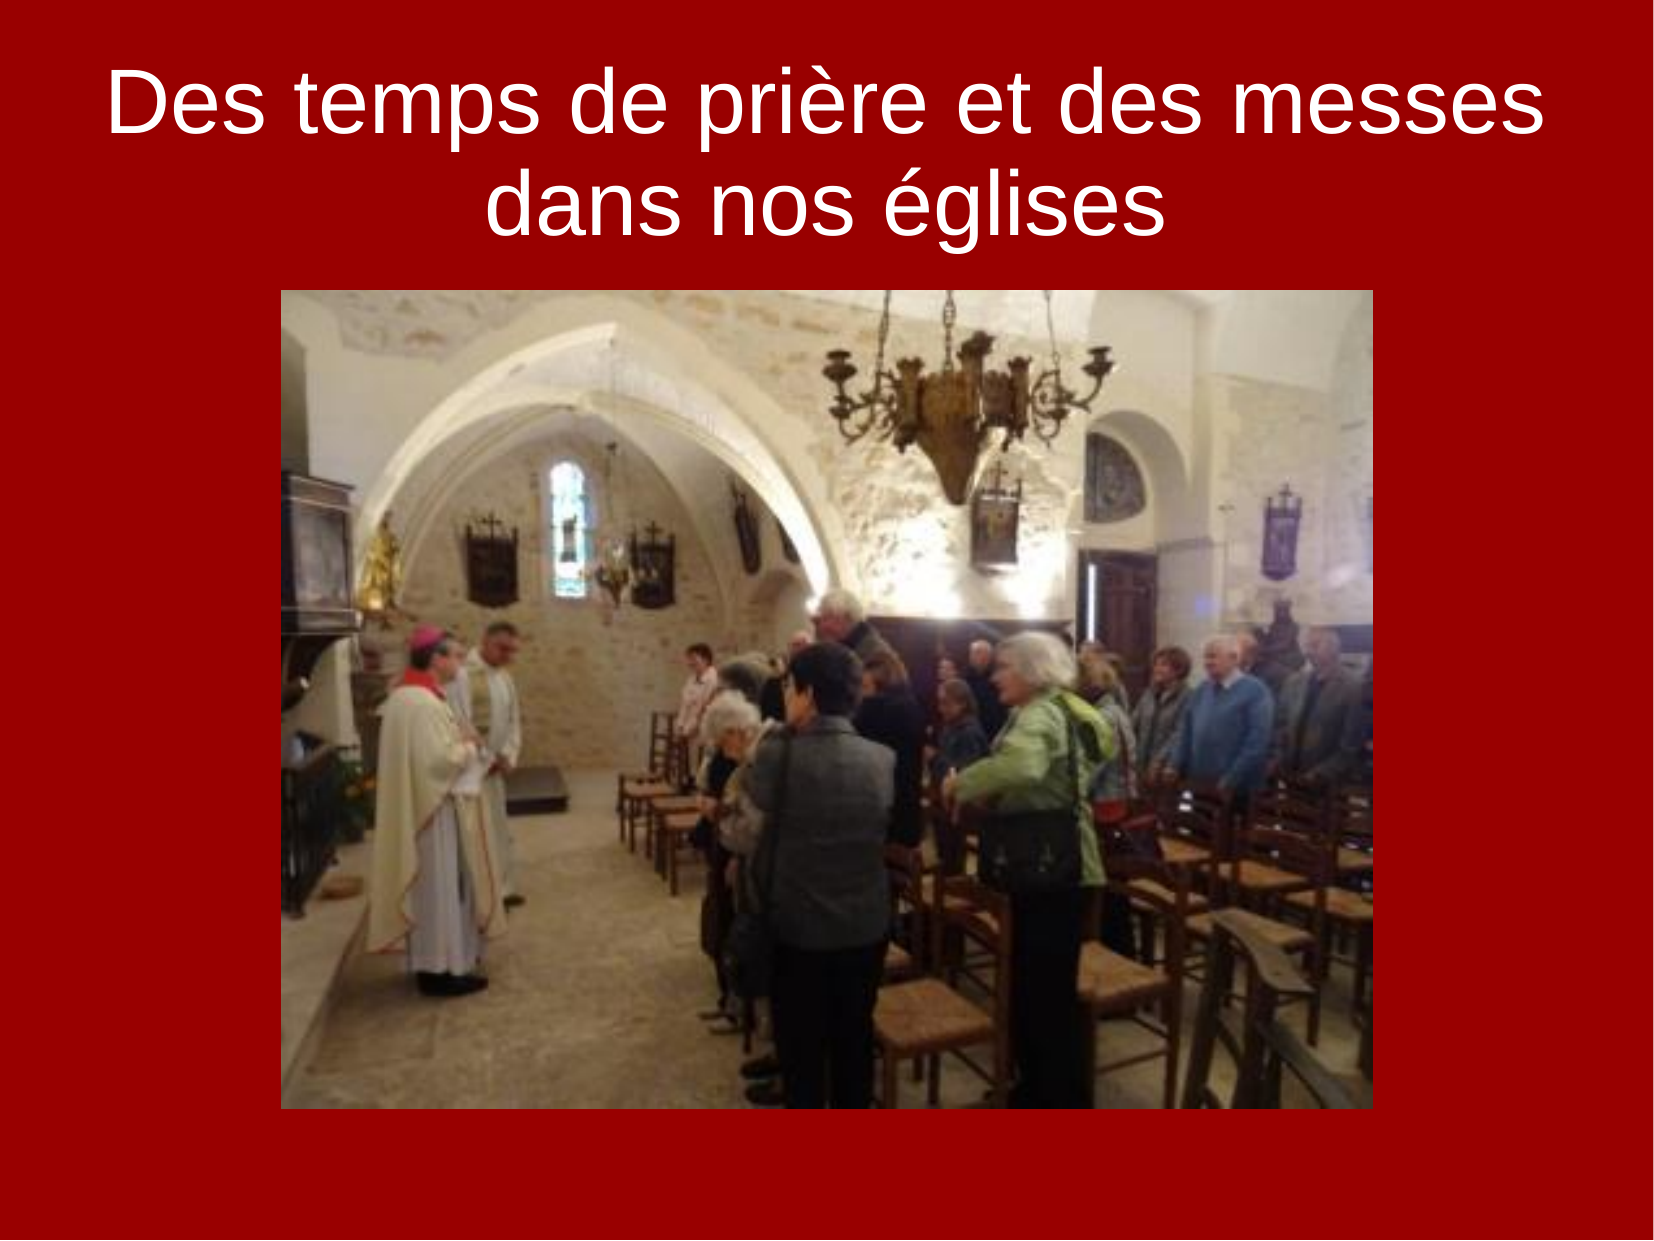

# Des temps de prière et des messes dans nos églises